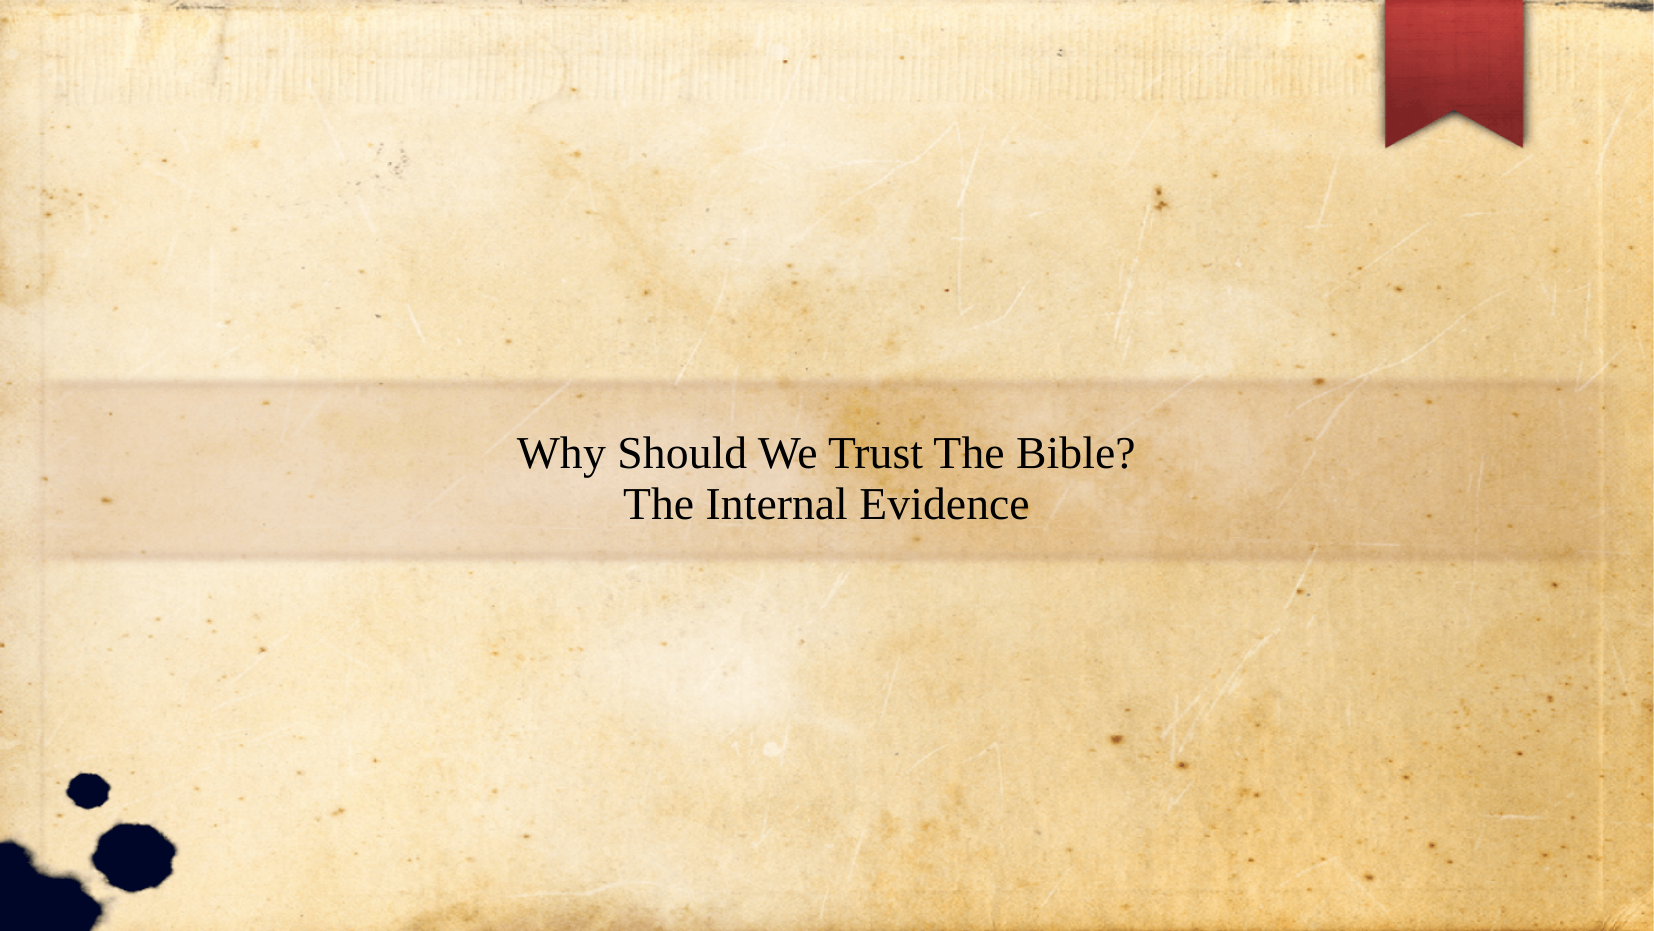

# Why Should We Trust The Bible? The Internal Evidence